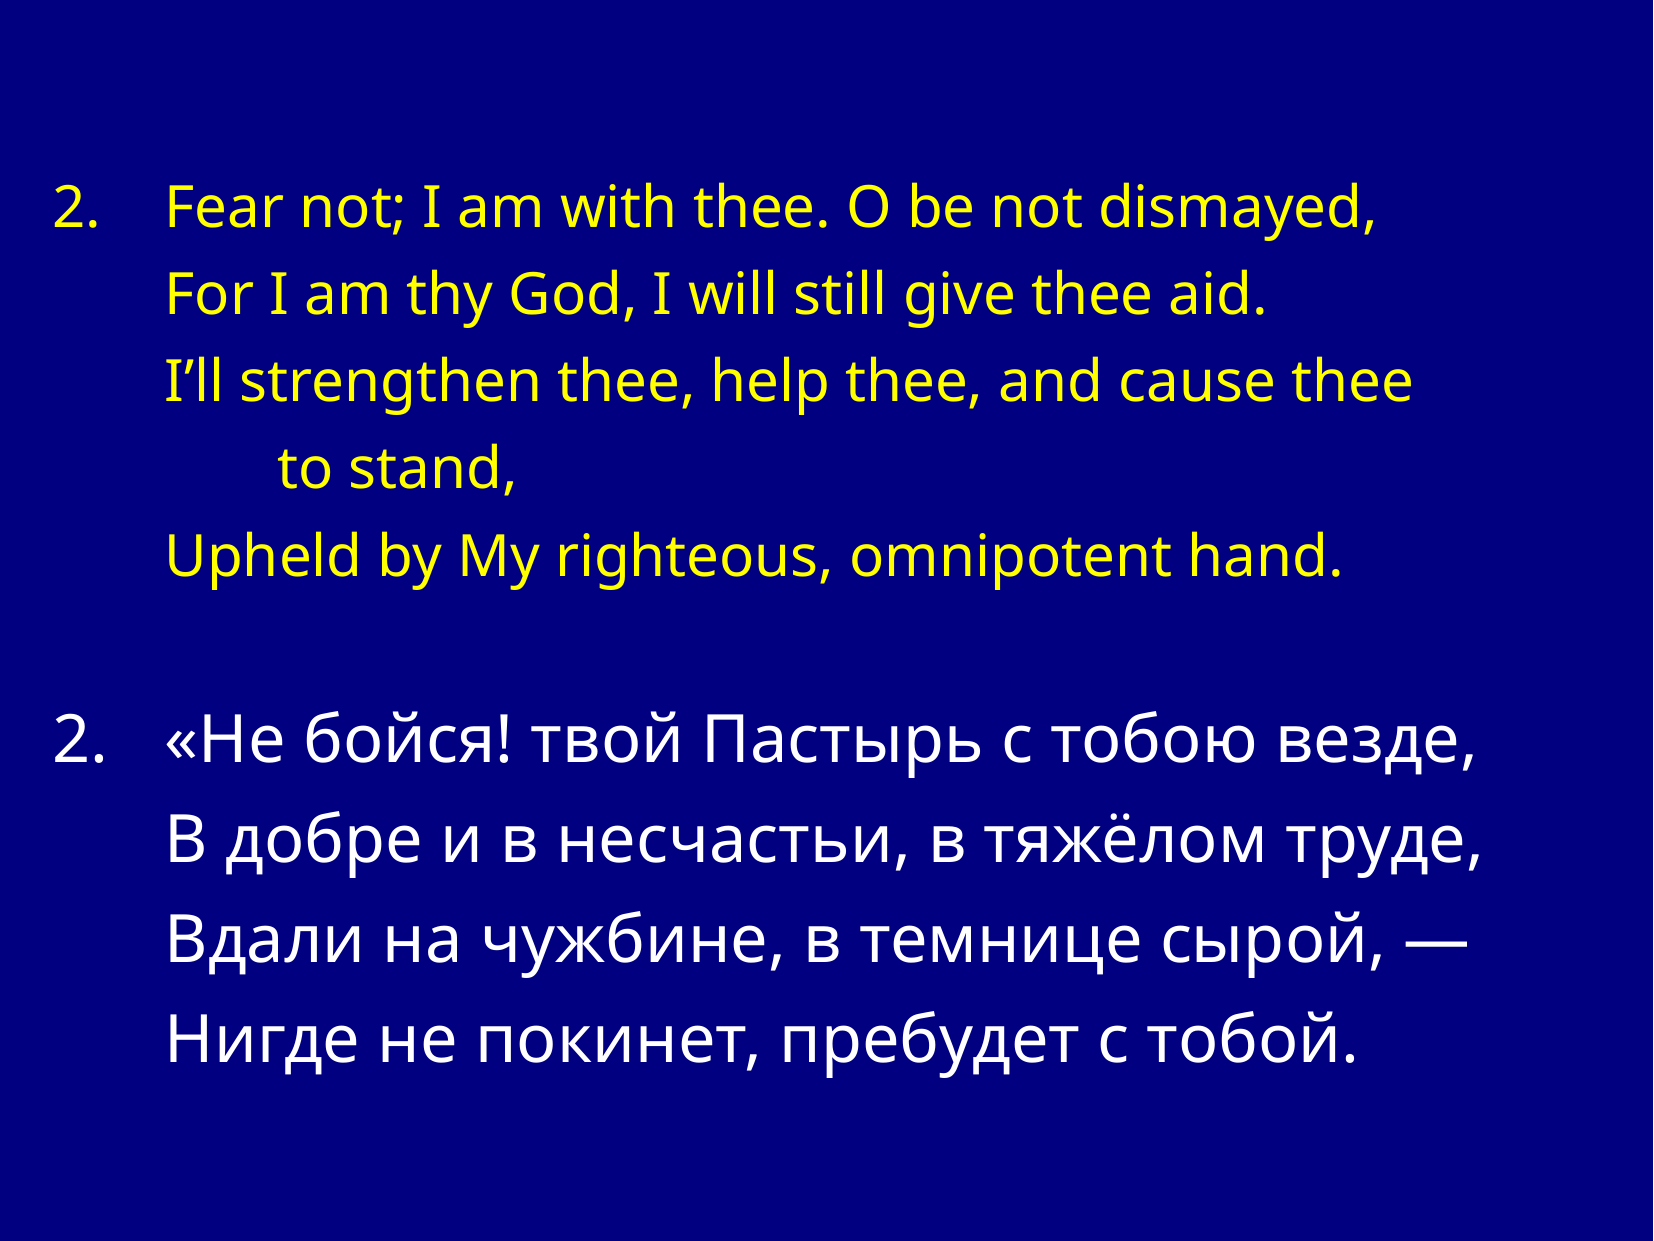

2.	Fear not; I am with thee. O be not dismayed,
	For I am thy God, I will still give thee aid.
	I’ll strengthen thee, help thee, and cause thee
		to stand,
	Upheld by My righteous, omnipotent hand.
2.	«Не бойся! твой Пастырь с тобою везде,
	В добре и в несчастьи, в тяжёлом труде,
	Вдали на чужбине, в темнице сырой, —
	Нигде не покинет, пребудет с тобой.